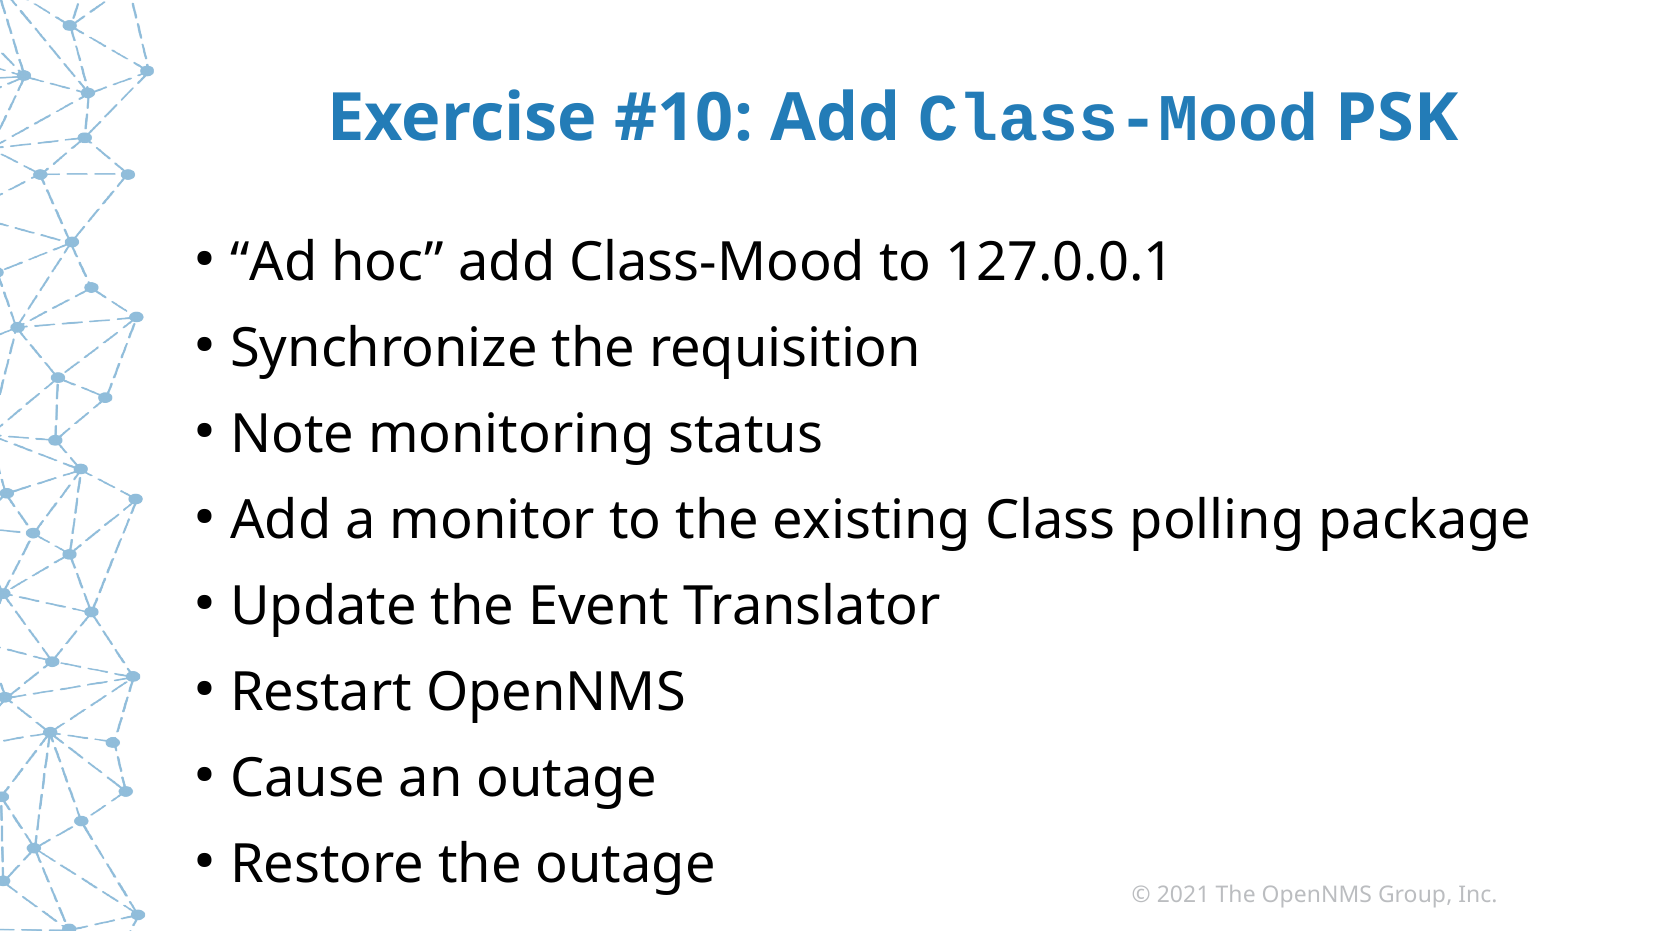

# Exercise #10: Add Class-Mood PSK
“Ad hoc” add Class-Mood to 127.0.0.1
Synchronize the requisition
Note monitoring status
Add a monitor to the existing Class polling package
Update the Event Translator
Restart OpenNMS
Cause an outage
Restore the outage